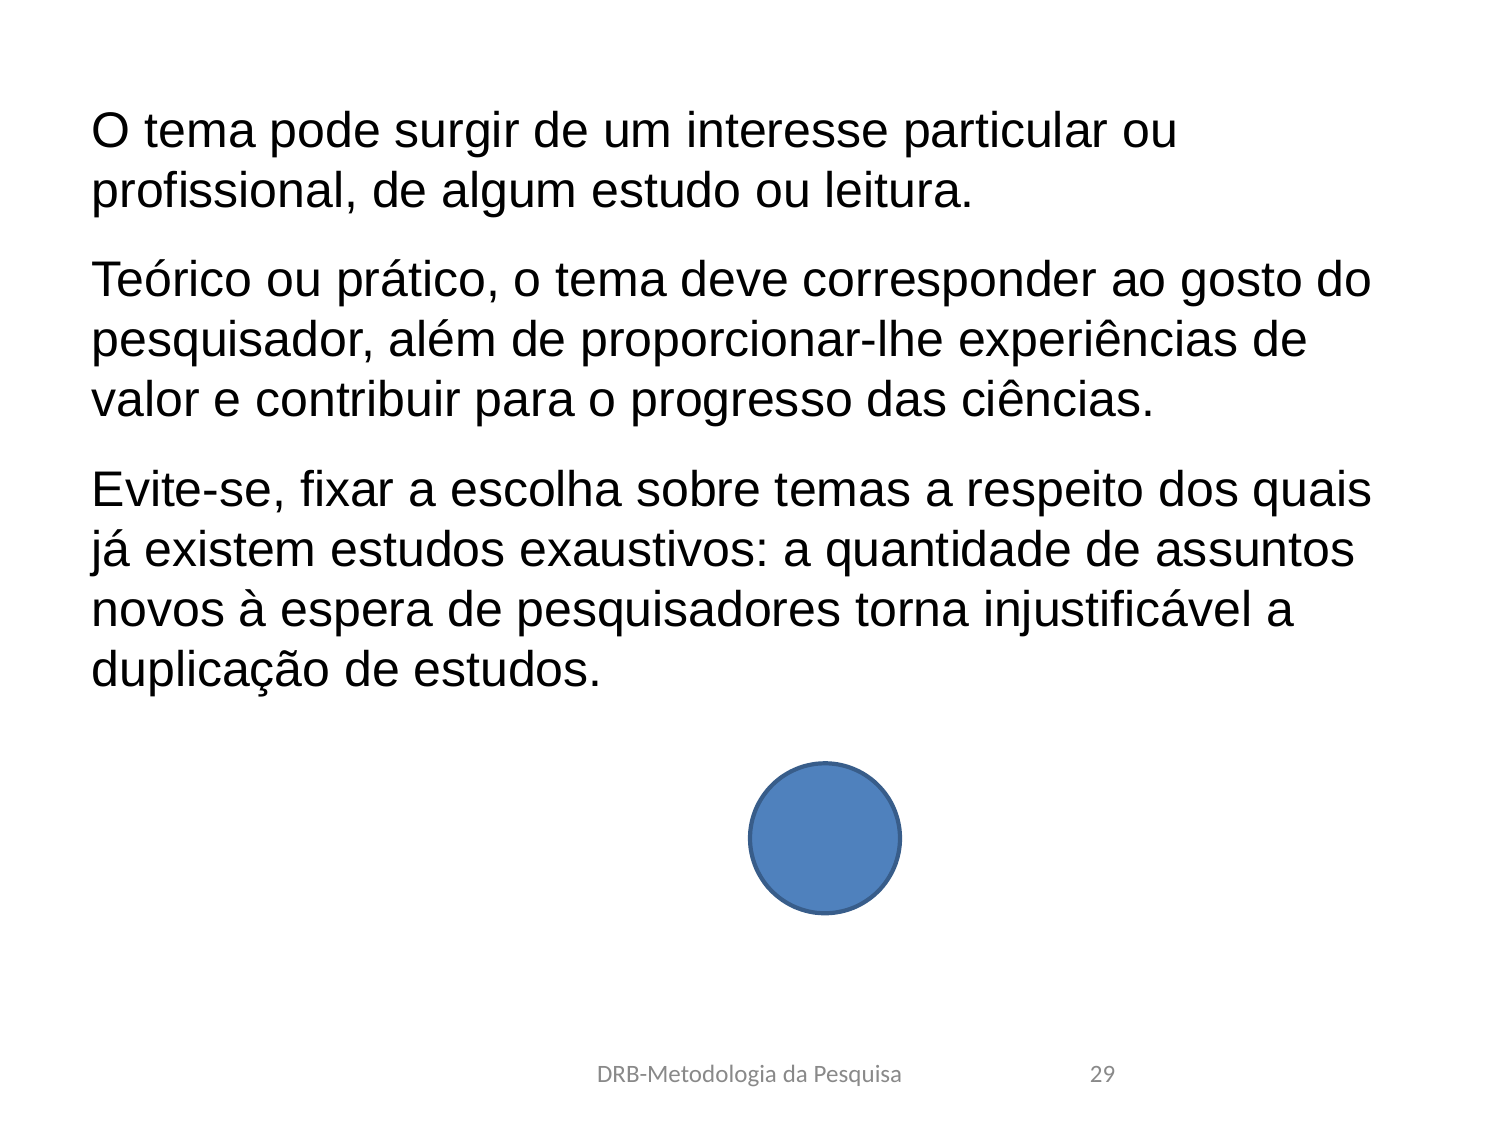

O tema pode surgir de um interesse particular ou profissional, de algum estudo ou leitura.
Teórico ou prático, o tema deve corresponder ao gosto do pesquisador, além de proporcionar-lhe experiências de valor e contribuir para o progresso das ciências.
Evite-se, fixar a escolha sobre temas a respeito dos quais já existem estudos exaustivos: a quantidade de assuntos novos à espera de pesquisadores torna injustificável a duplicação de estudos.
DRB-Metodologia da Pesquisa